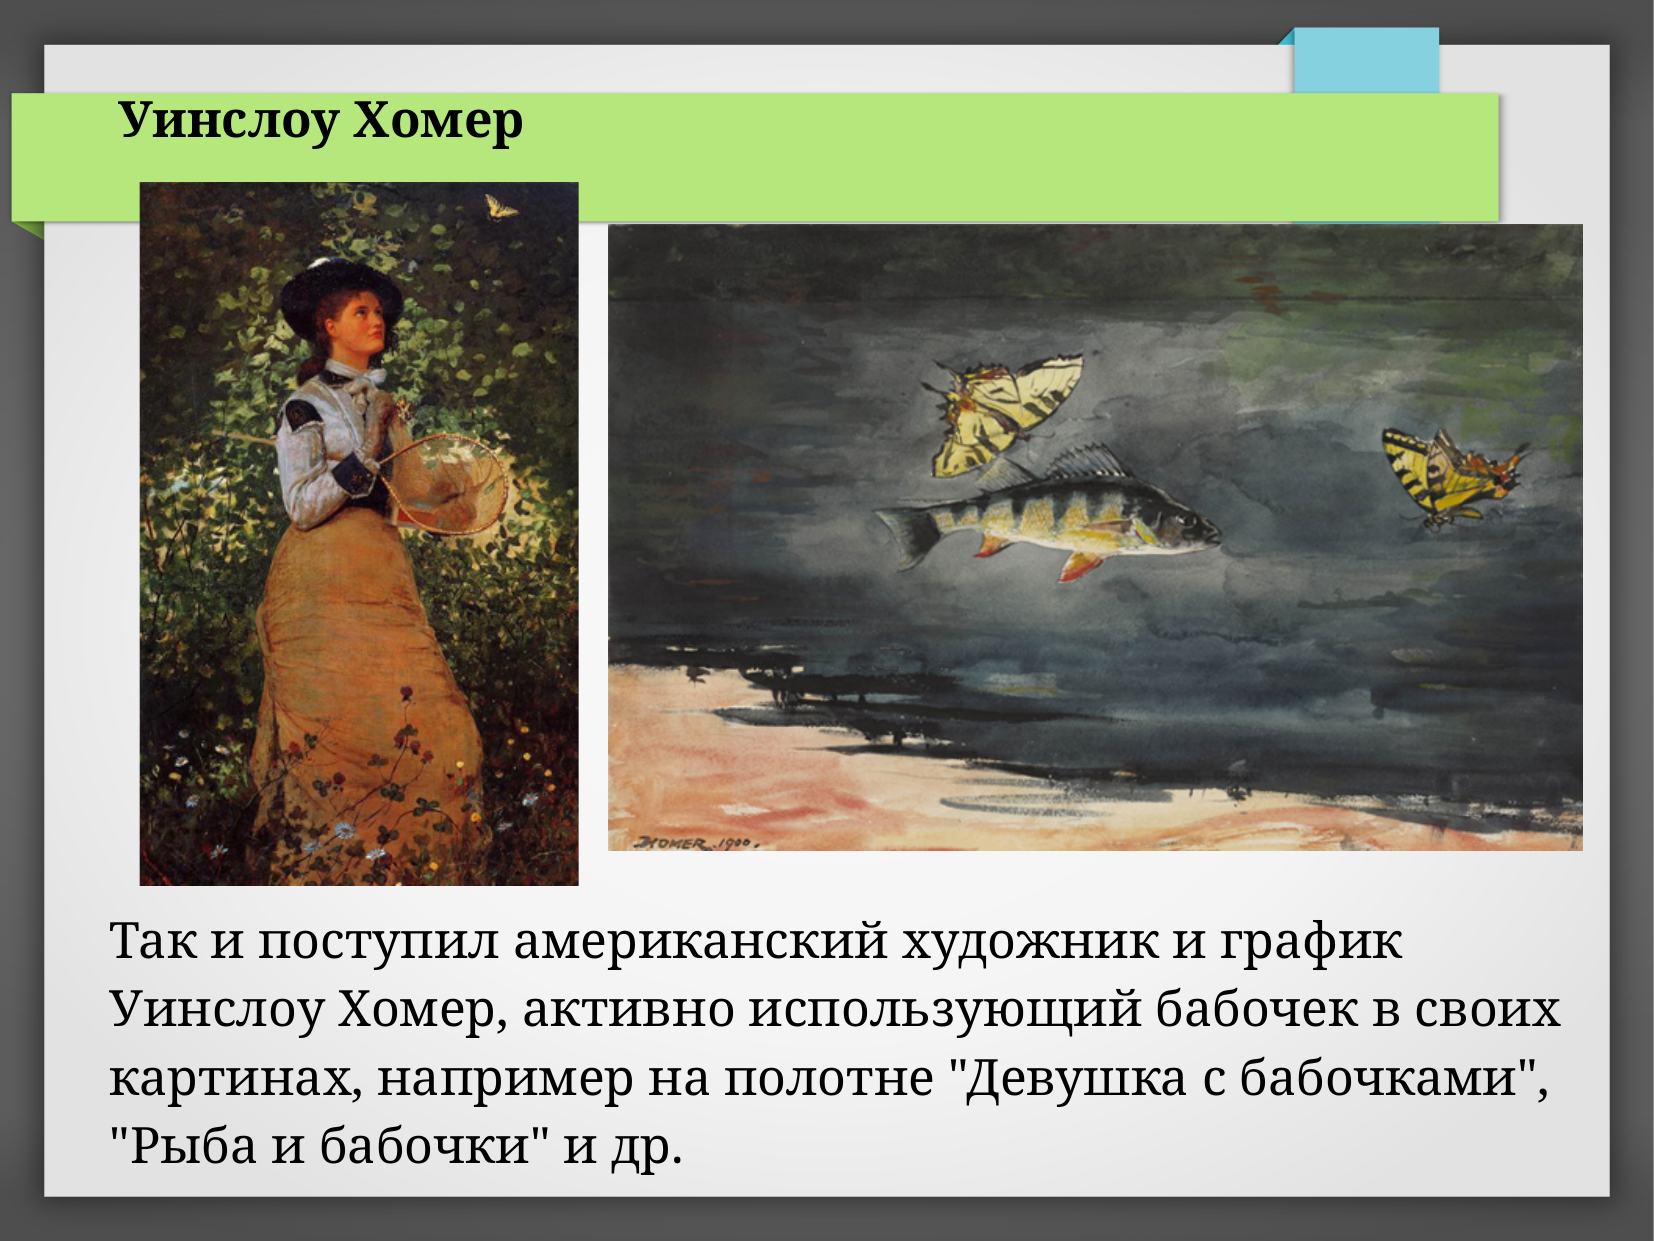

# Уинслоу Хомер
Так и поступил американский художник и график Уинслоу Хомер, активно использующий бабочек в своих картинах, например на полотне "Девушка с бабочками", "Рыба и бабочки" и др.